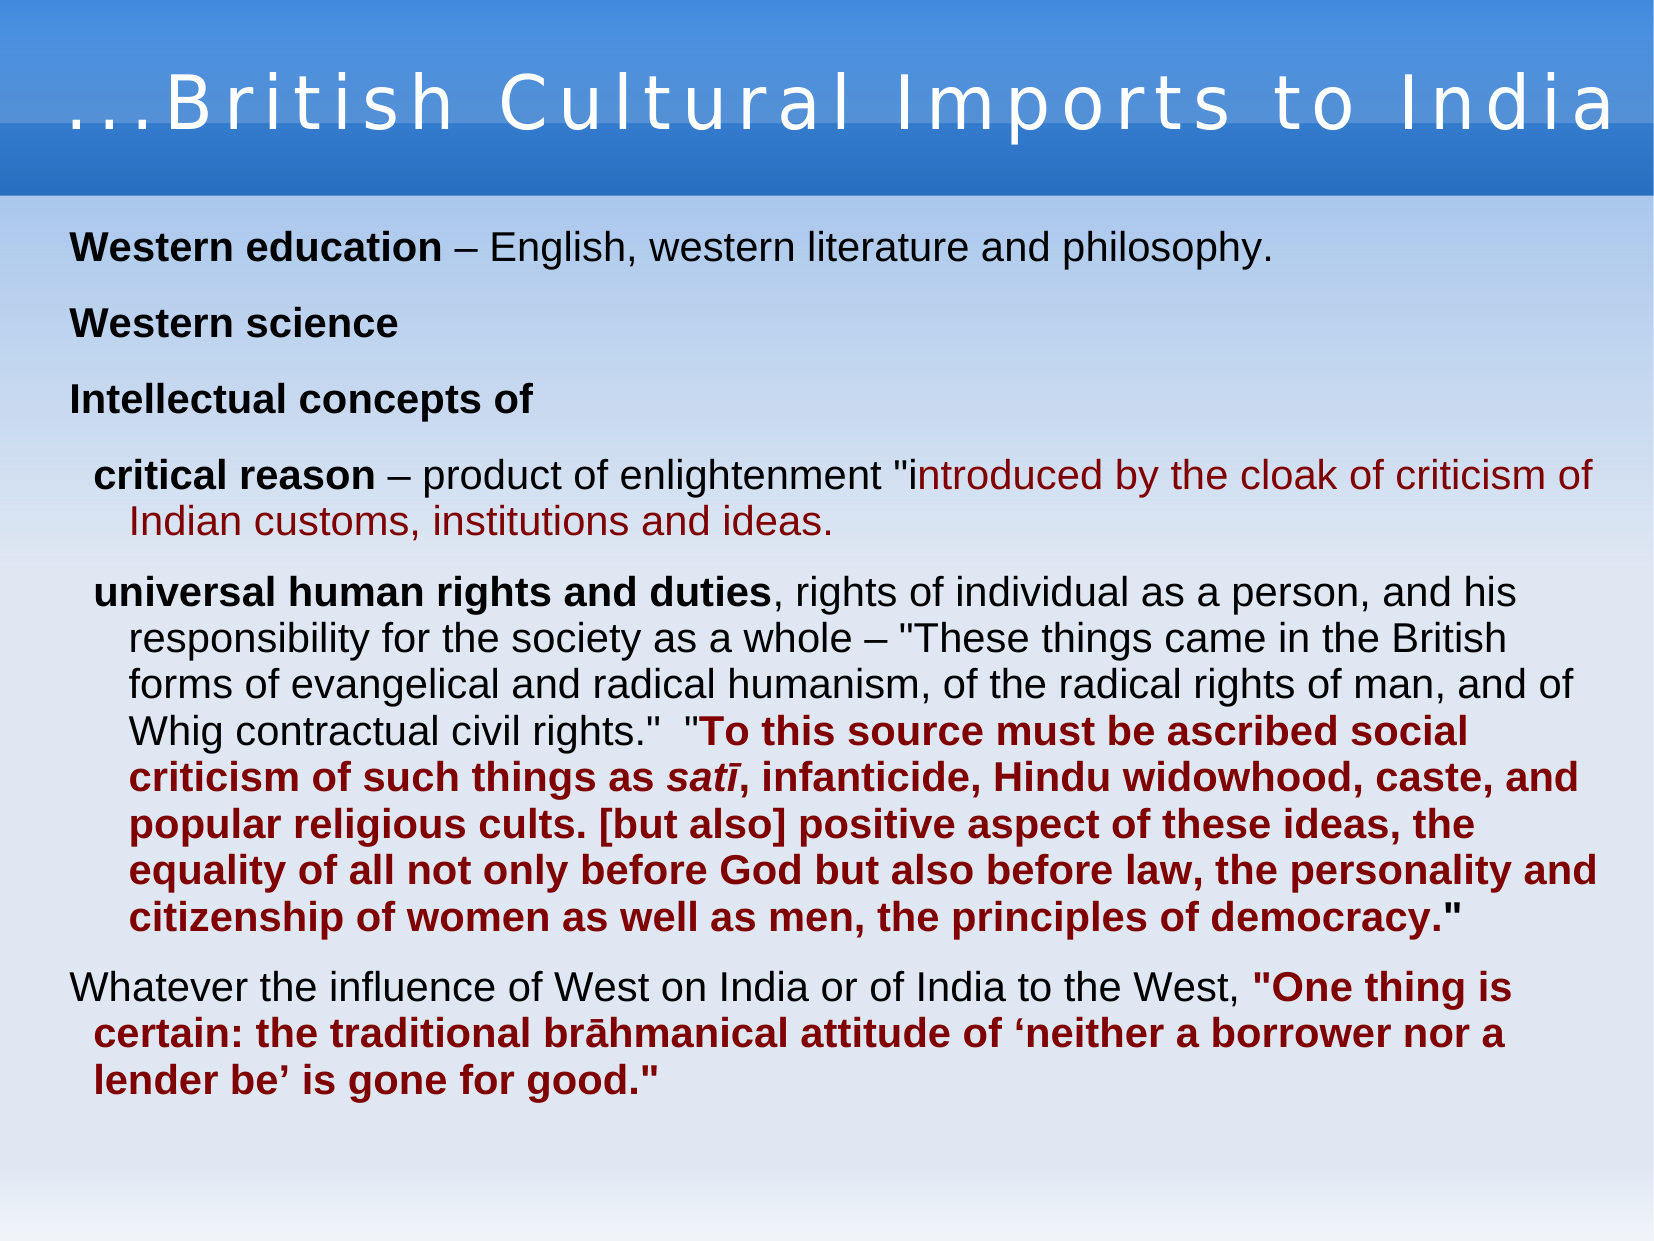

# ...British Cultural Imports to India
 Western education – English, western literature and philosophy.
 Western science
 Intellectual concepts of
critical reason – product of enlightenment "introduced by the cloak of criticism of Indian customs, institutions and ideas.
universal human rights and duties, rights of individual as a person, and his responsibility for the society as a whole – "These things came in the British forms of evangelical and radical humanism, of the radical rights of man, and of Whig contractual civil rights." "To this source must be ascribed social criticism of such things as satī, infanticide, Hindu widowhood, caste, and popular religious cults. [but also] positive aspect of these ideas, the equality of all not only before God but also before law, the personality and citizenship of women as well as men, the principles of democracy."
 Whatever the influence of West on India or of India to the West, "One thing is certain: the traditional brāhmanical attitude of ‘neither a borrower nor a lender be’ is gone for good."